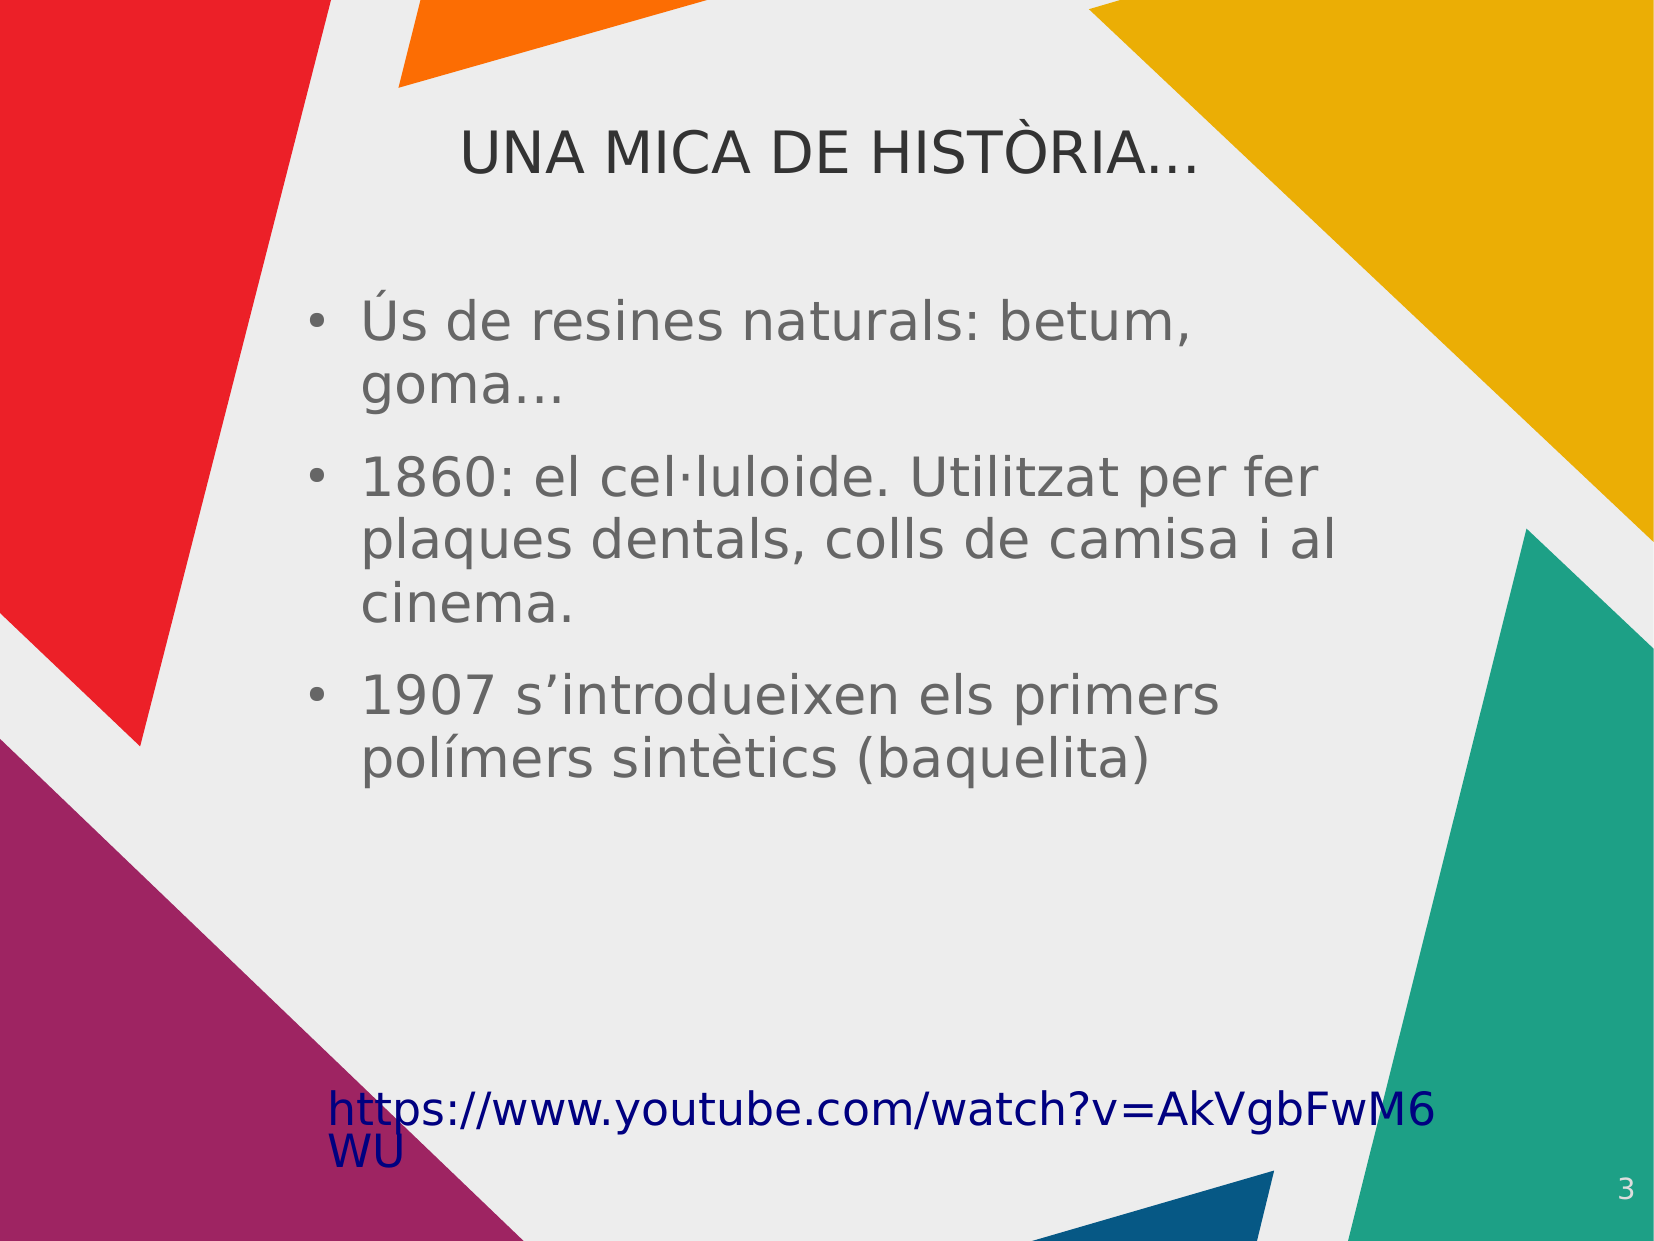

# UNA MICA DE HISTÒRIA...
Ús de resines naturals: betum, goma...
1860: el cel·luloide. Utilitzat per fer plaques dentals, colls de camisa i al cinema.
1907 s’introdueixen els primers polímers sintètics (baquelita)
https://www.youtube.com/watch?v=AkVgbFwM6WU
3